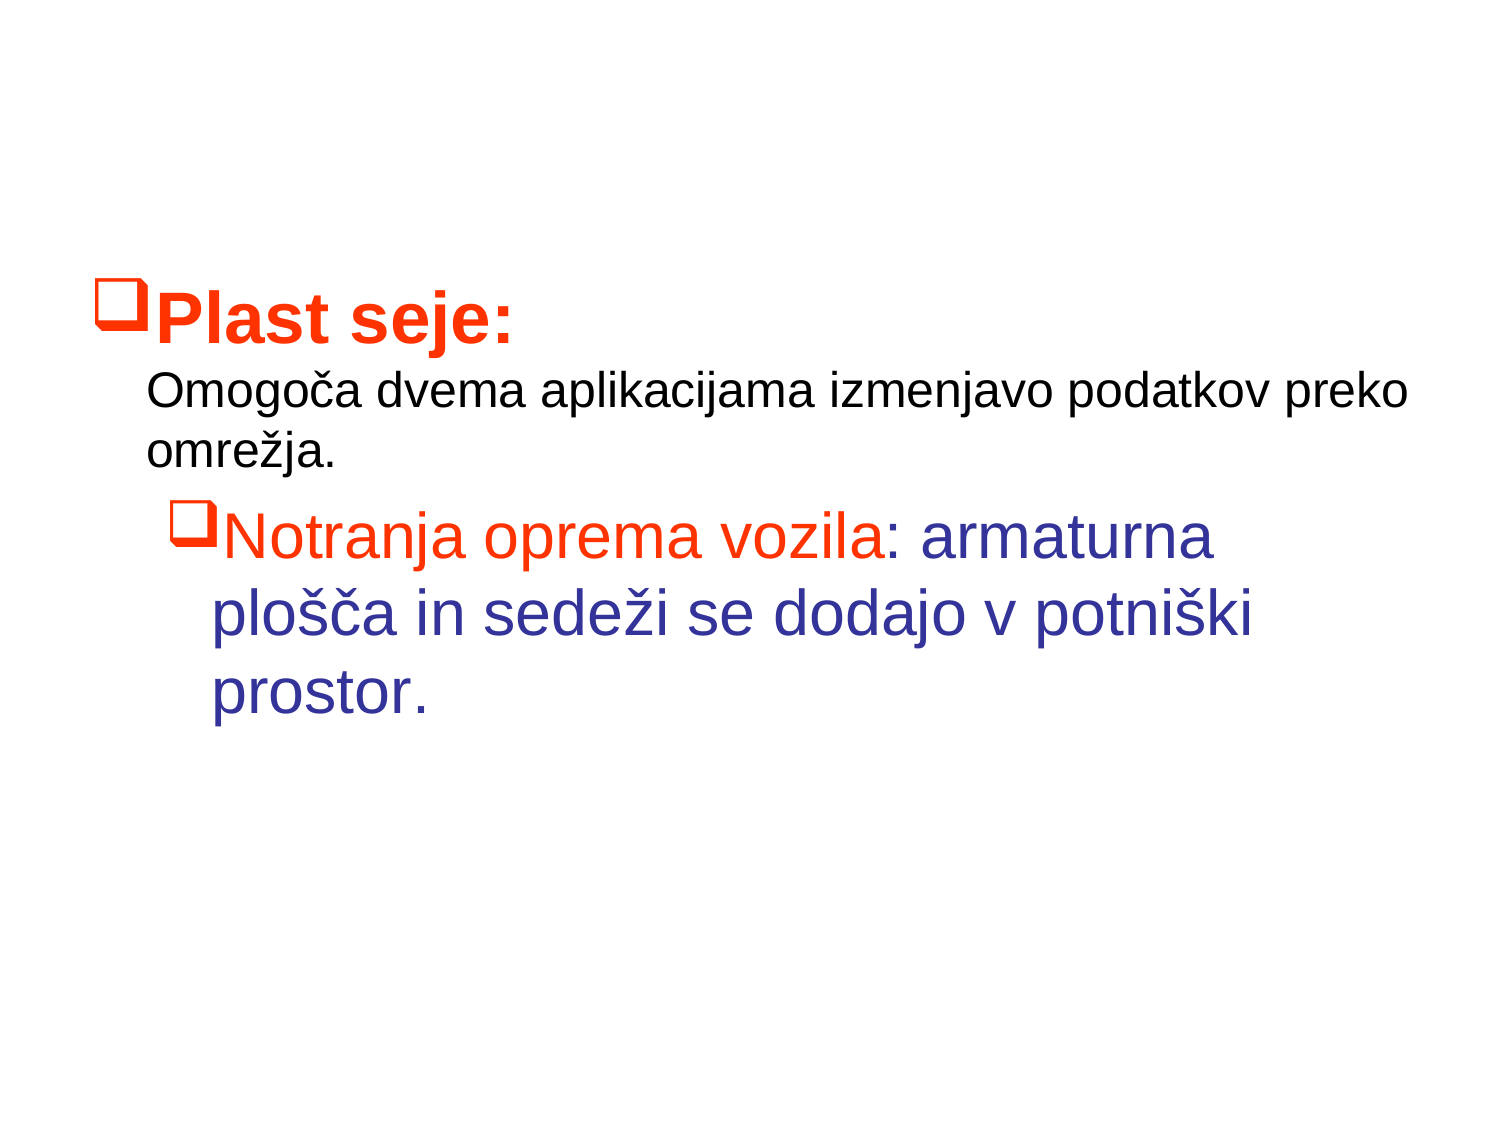

#
Plast seje:
Omogoča dvema aplikacijama izmenjavo podatkov preko omrežja.
Notranja oprema vozila: armaturna plošča in sedeži se dodajo v potniški prostor.